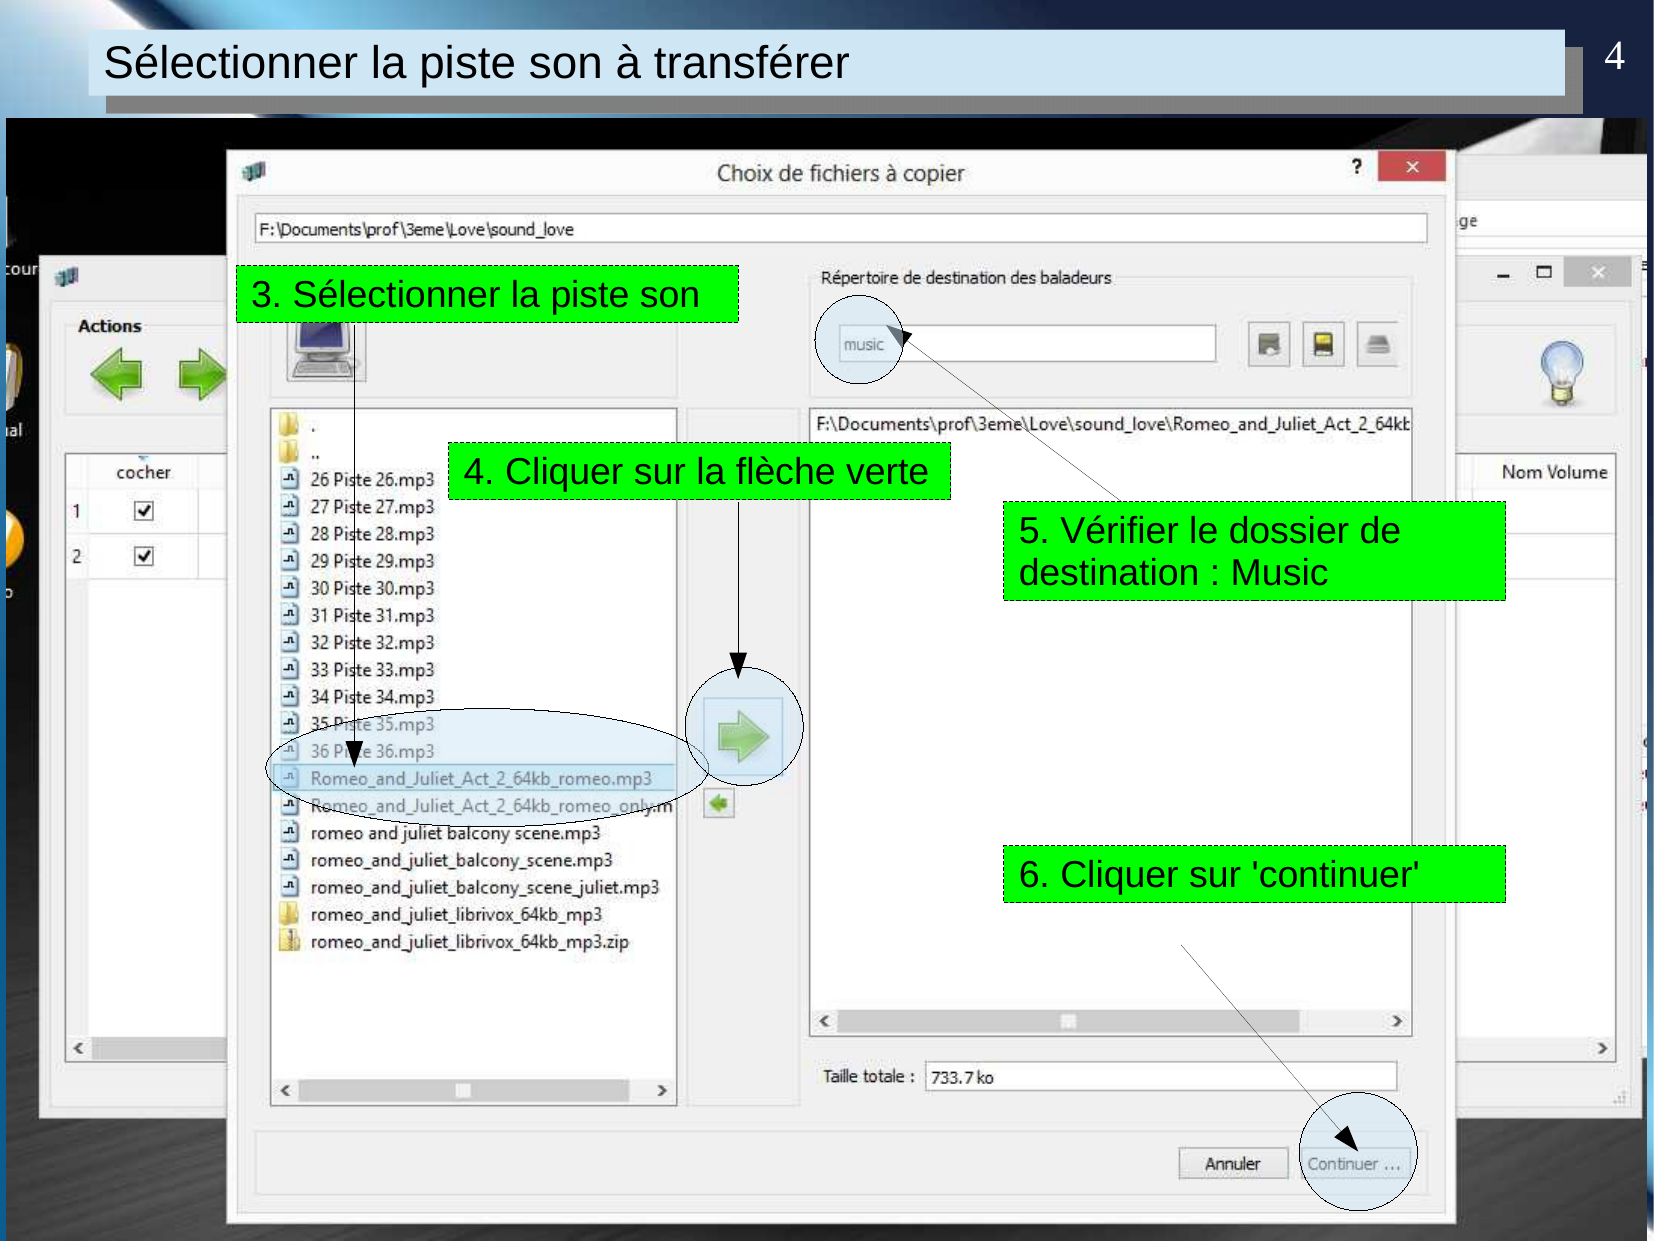

Sélectionner la piste son à transférer
4
3. Sélectionner la piste son
4. Cliquer sur la flèche verte
5. Vérifier le dossier de destination : Music
6. Cliquer sur 'continuer'